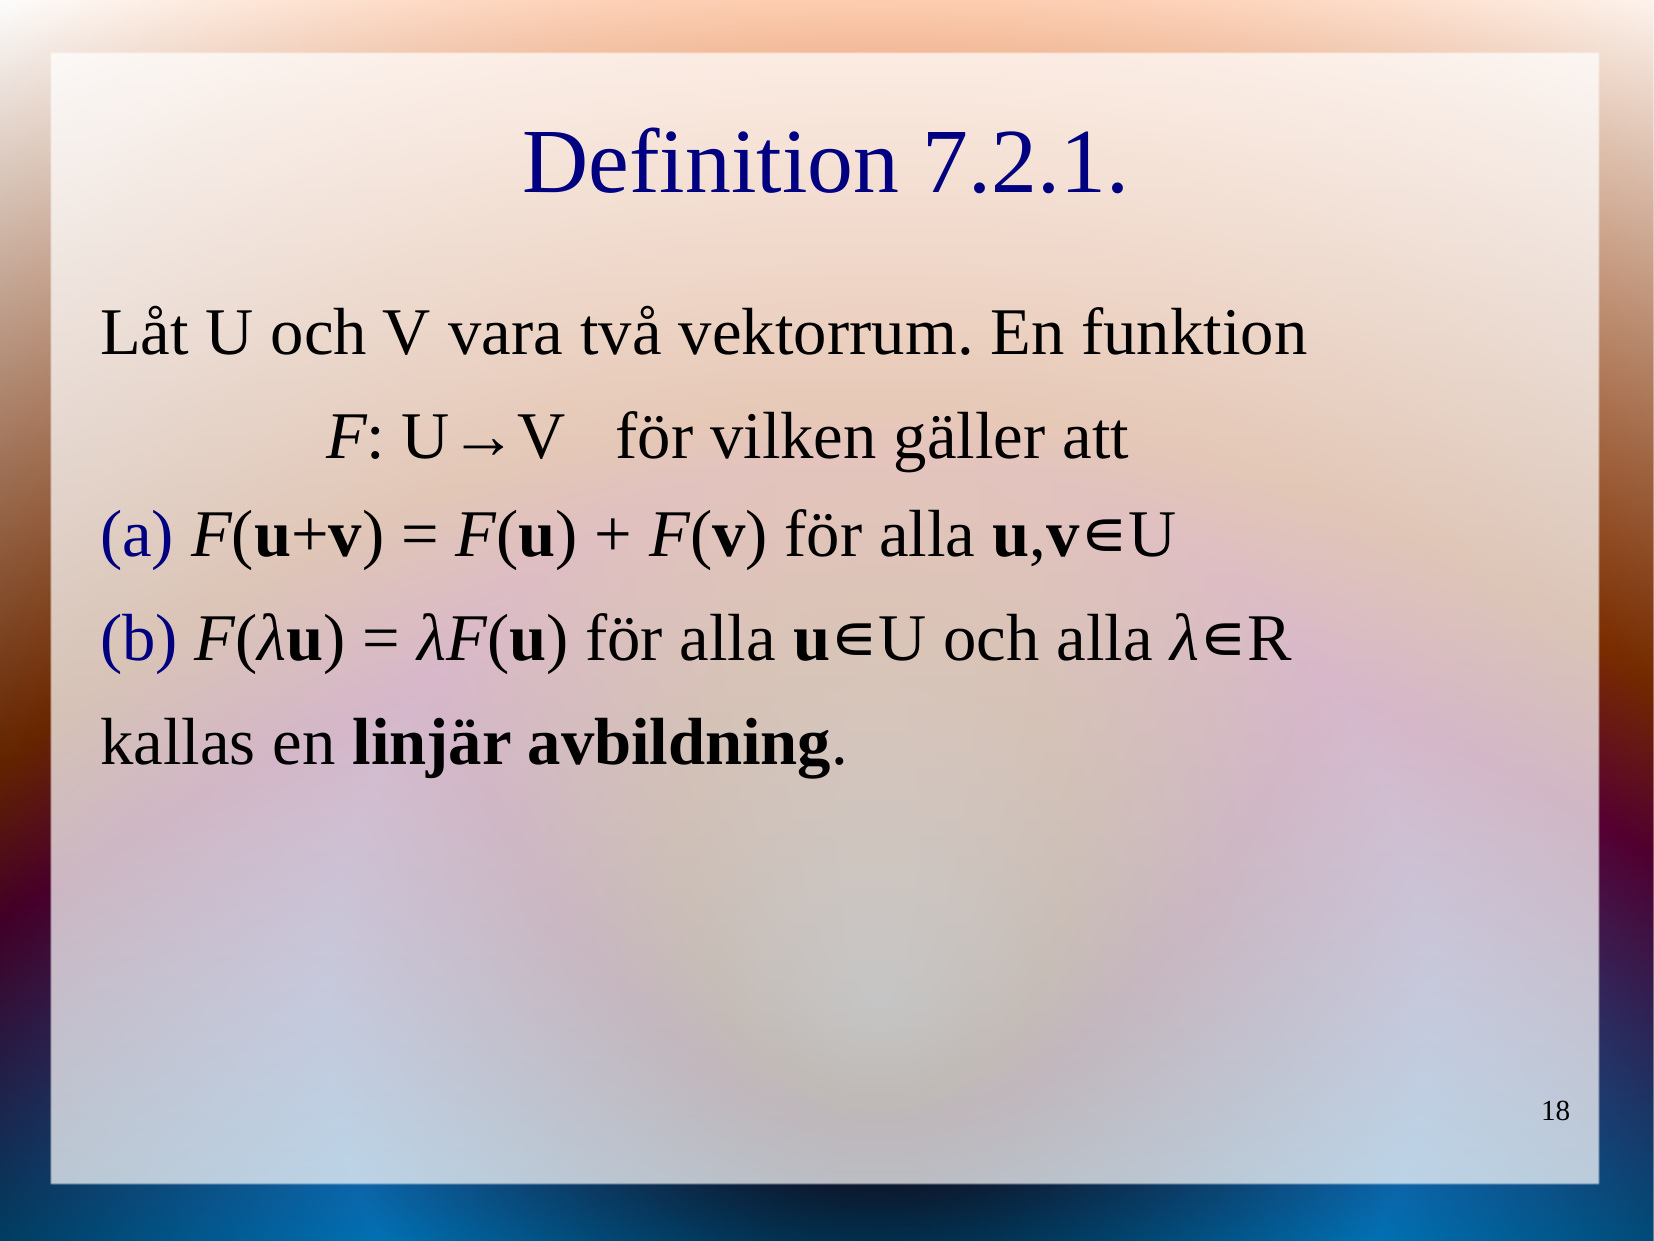

# Definition 7.2.1.
Låt U och V vara två vektorrum. En funktion
F: U→V för vilken gäller att
 F(u+v) = F(u) + F(v) för alla u,v∊U
 F(λu) = λF(u) för alla u∊U och alla λ∊R
kallas en linjär avbildning.
18